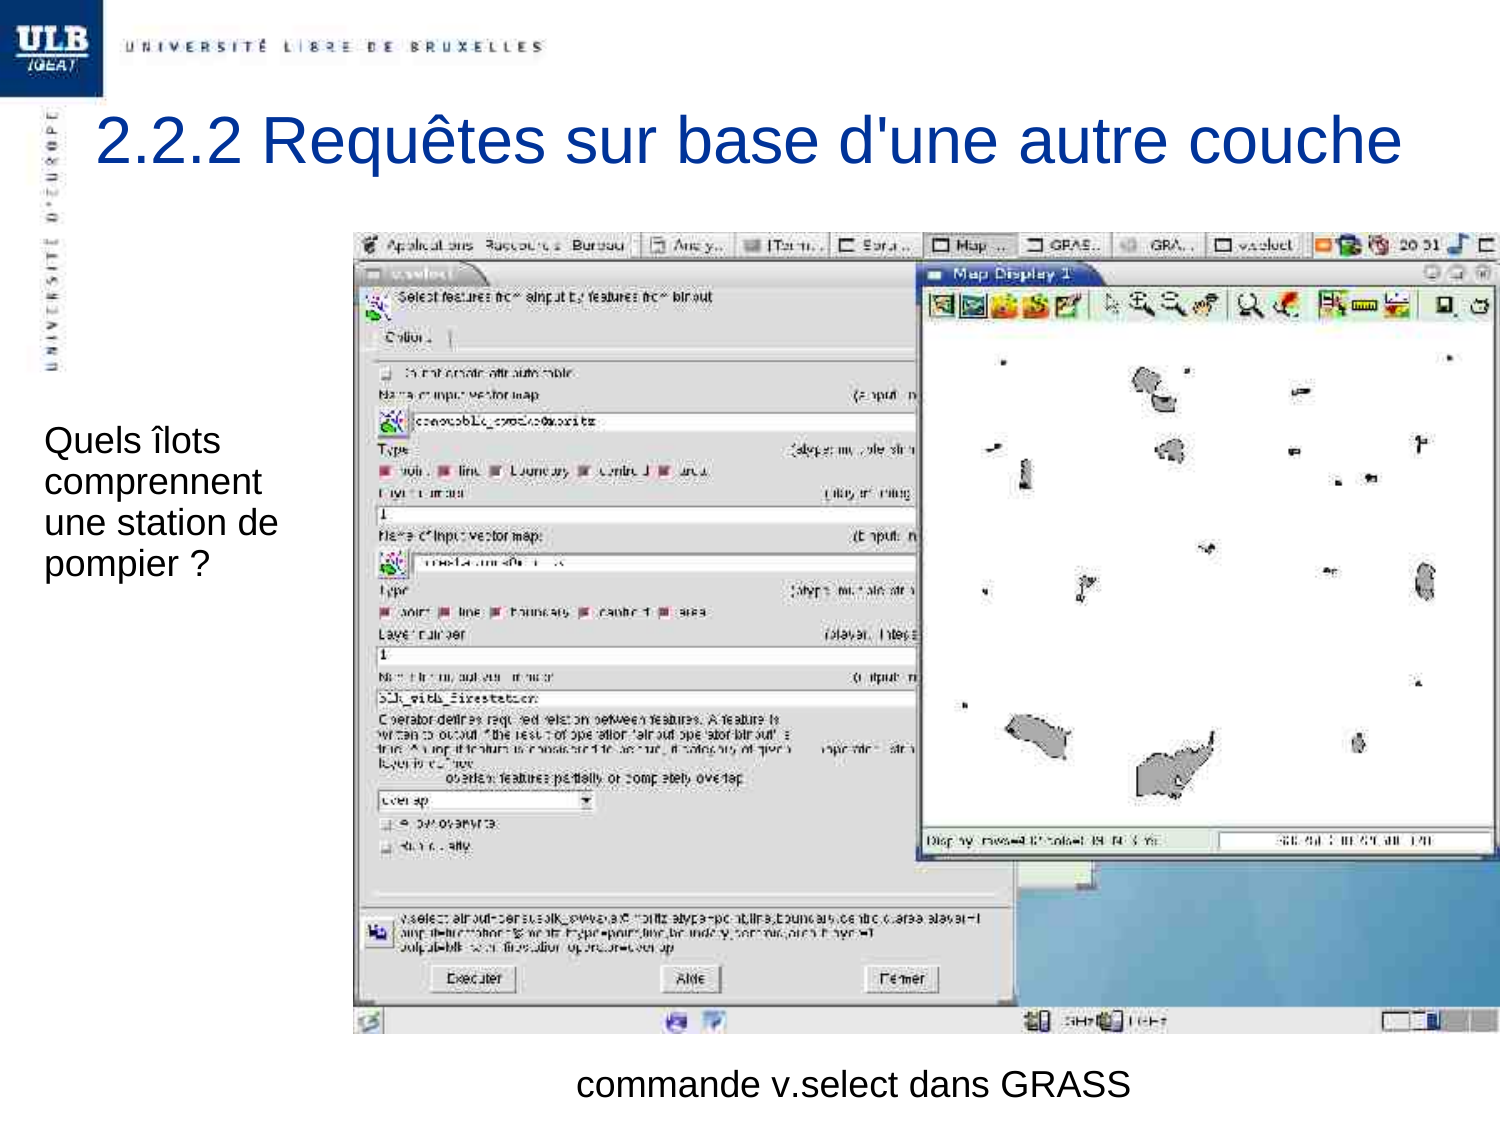

2.2.2 Requêtes sur base d'une autre couche
Quels îlots comprennent une station de pompier ?
commande v.select dans GRASS